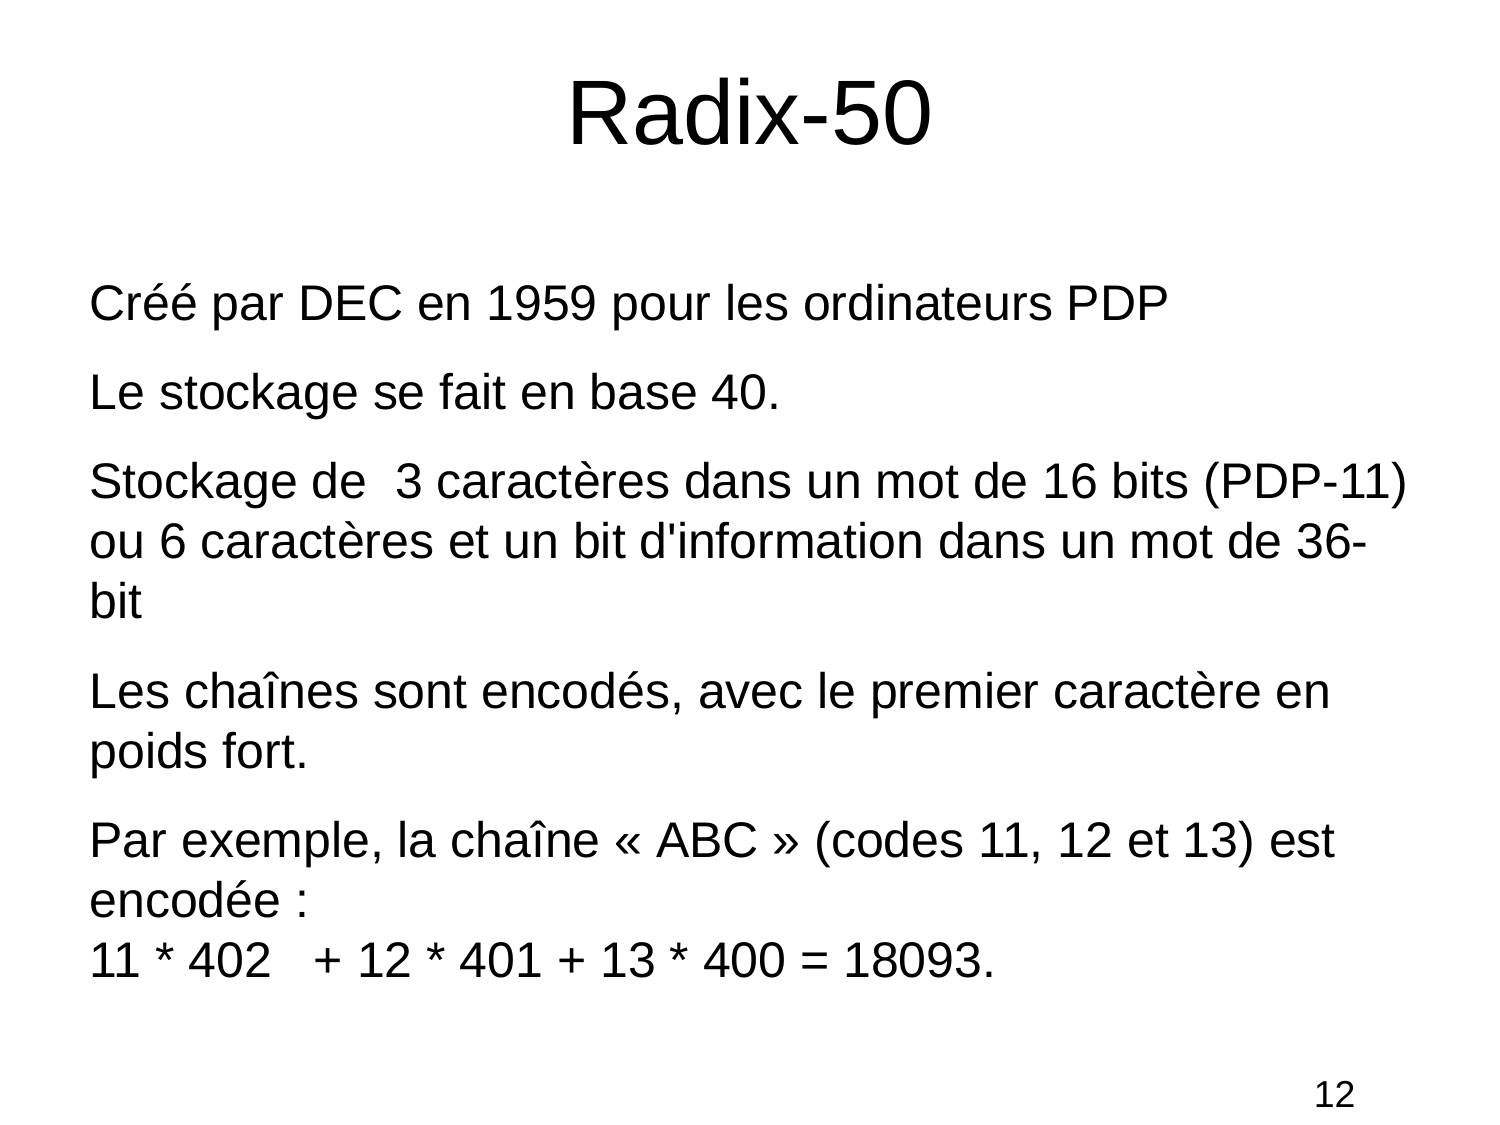

# Radix-50
Créé par DEC en 1959 pour les ordinateurs PDP
Le stockage se fait en base 40.
Stockage de 3 caractères dans un mot de 16 bits (PDP-11) ou 6 caractères et un bit d'information dans un mot de 36-bit
Les chaînes sont encodés, avec le premier caractère en poids fort.
Par exemple, la chaîne « ABC » (codes 11, 12 et 13) est encodée :
11 * 402 + 12 * 401 + 13 * 400 = 18093.